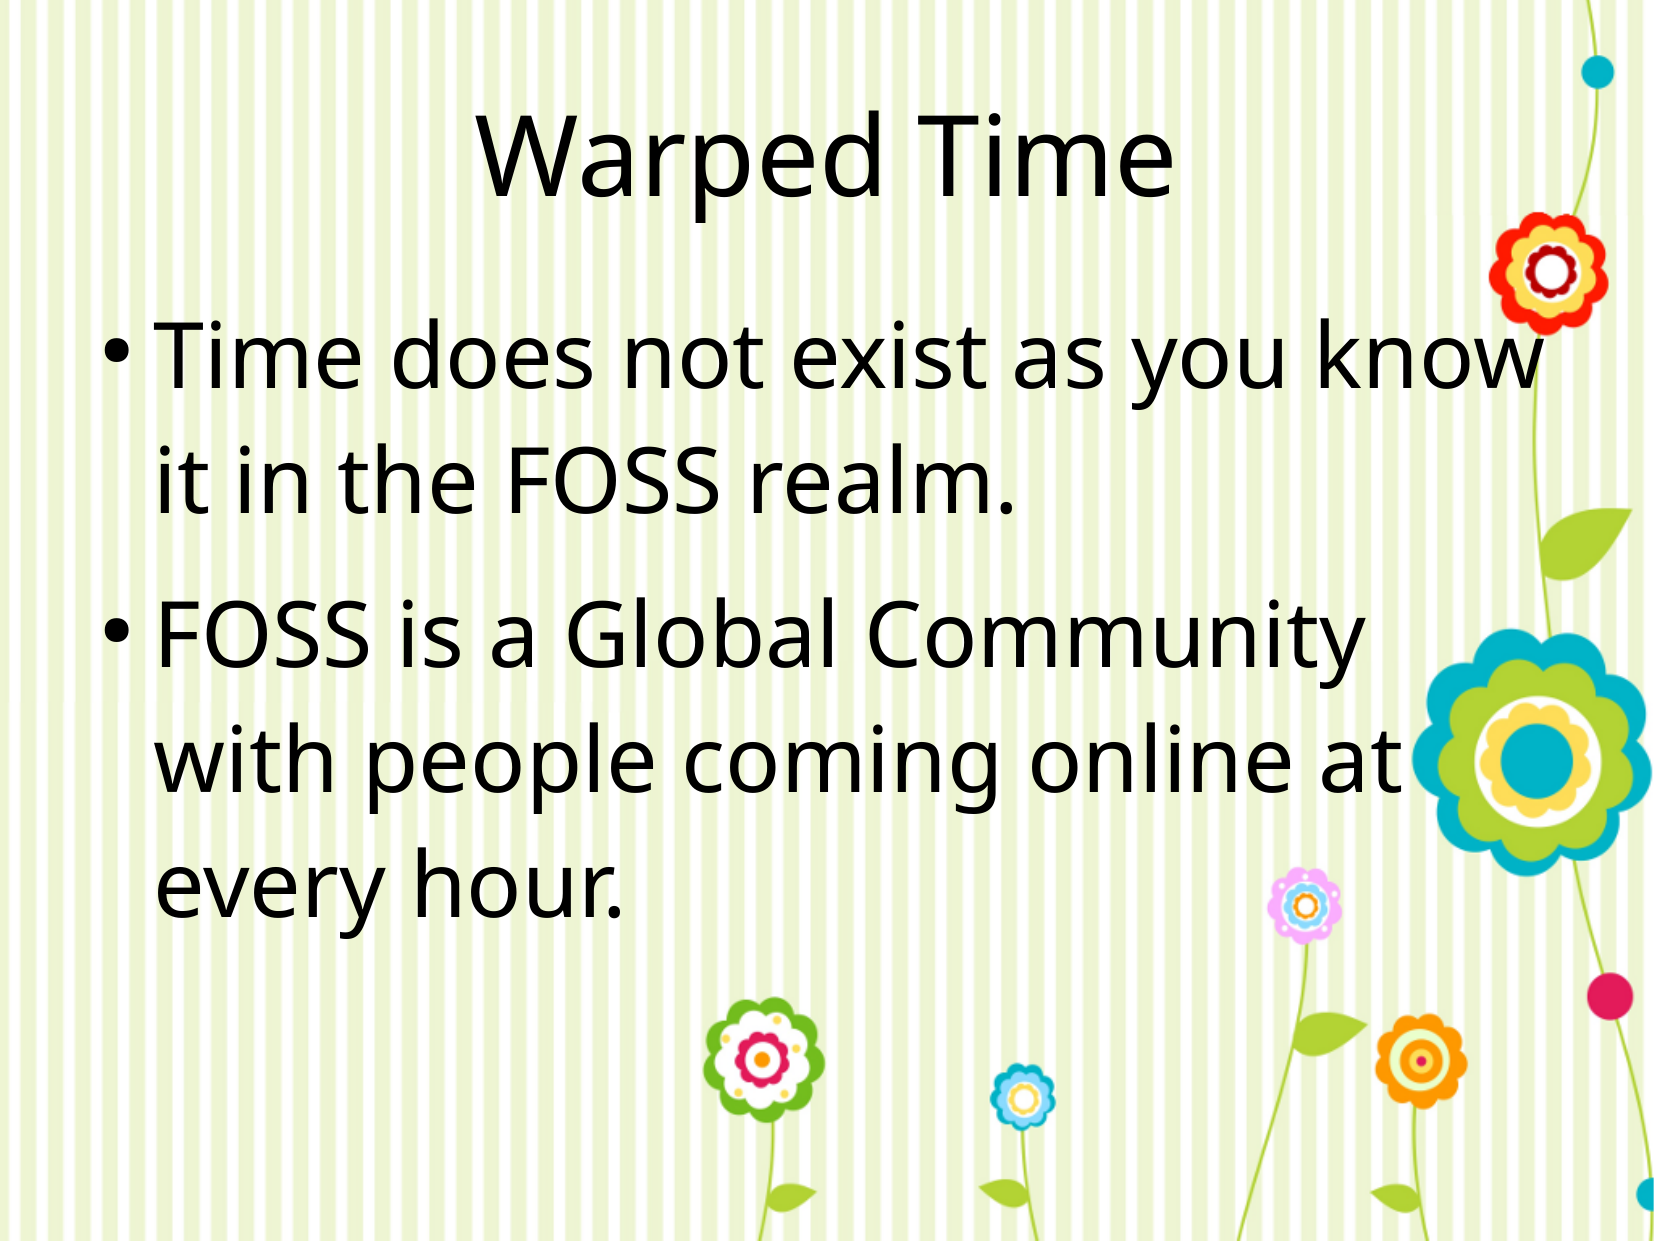

# Warped Time
Time does not exist as you know it in the FOSS realm.
FOSS is a Global Community with people coming online at every hour.